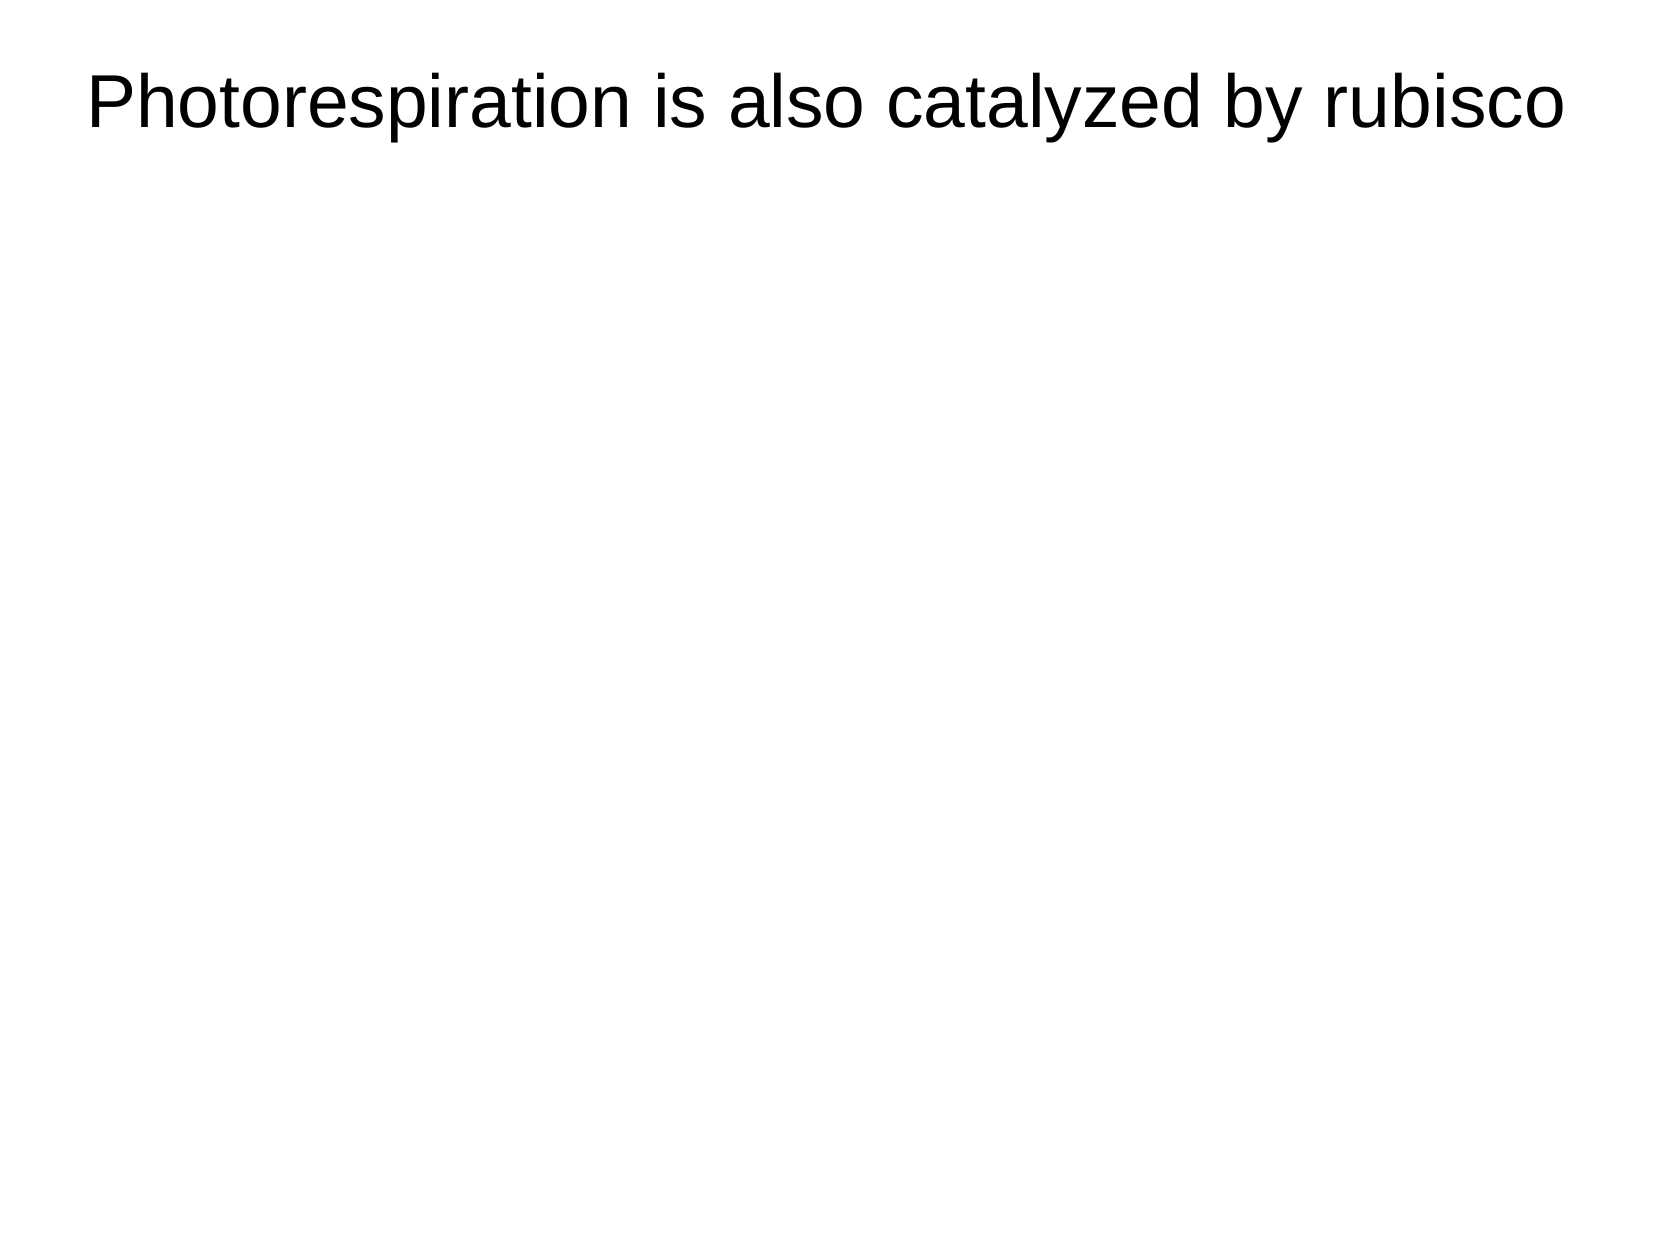

# Photorespiration is also catalyzed by rubisco